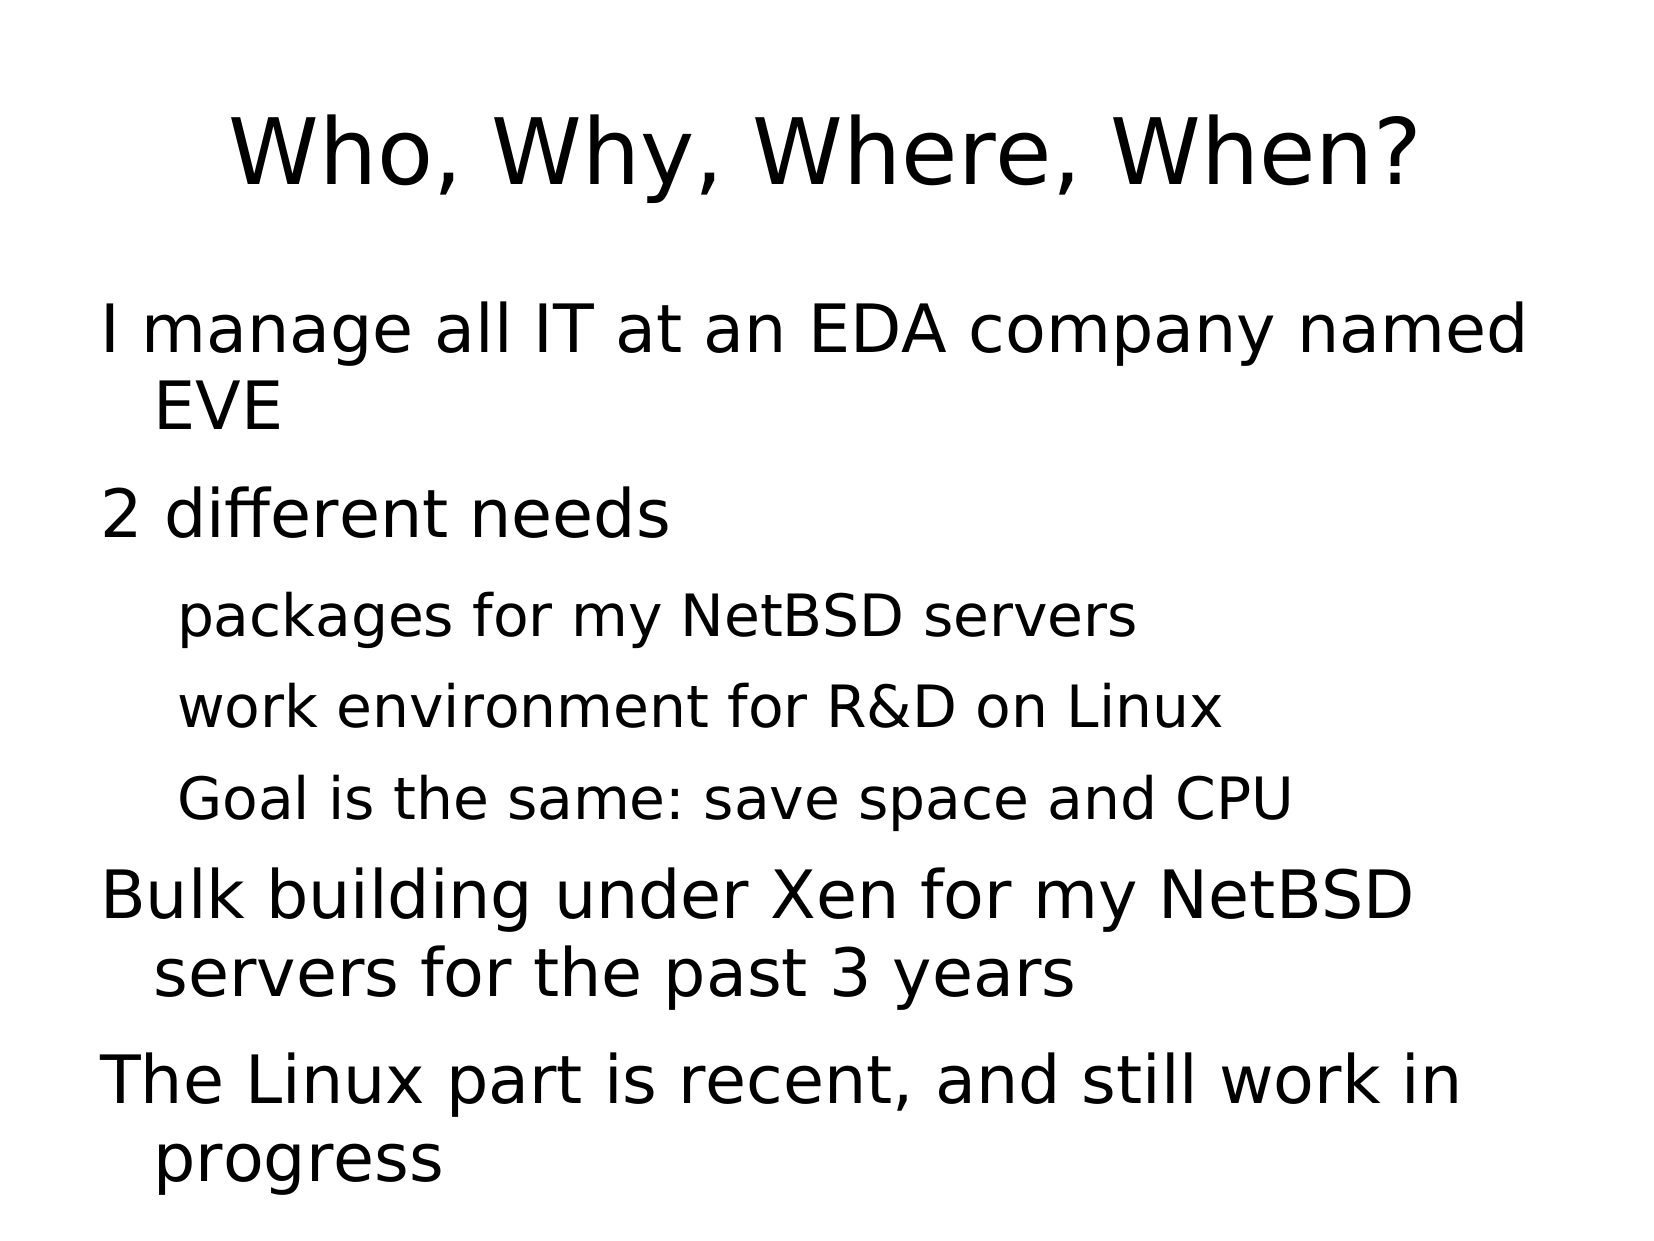

# Who, Why, Where, When?
I manage all IT at an EDA company named EVE
2 different needs
packages for my NetBSD servers
work environment for R&D on Linux
Goal is the same: save space and CPU
Bulk building under Xen for my NetBSD servers for the past 3 years
The Linux part is recent, and still work in progress